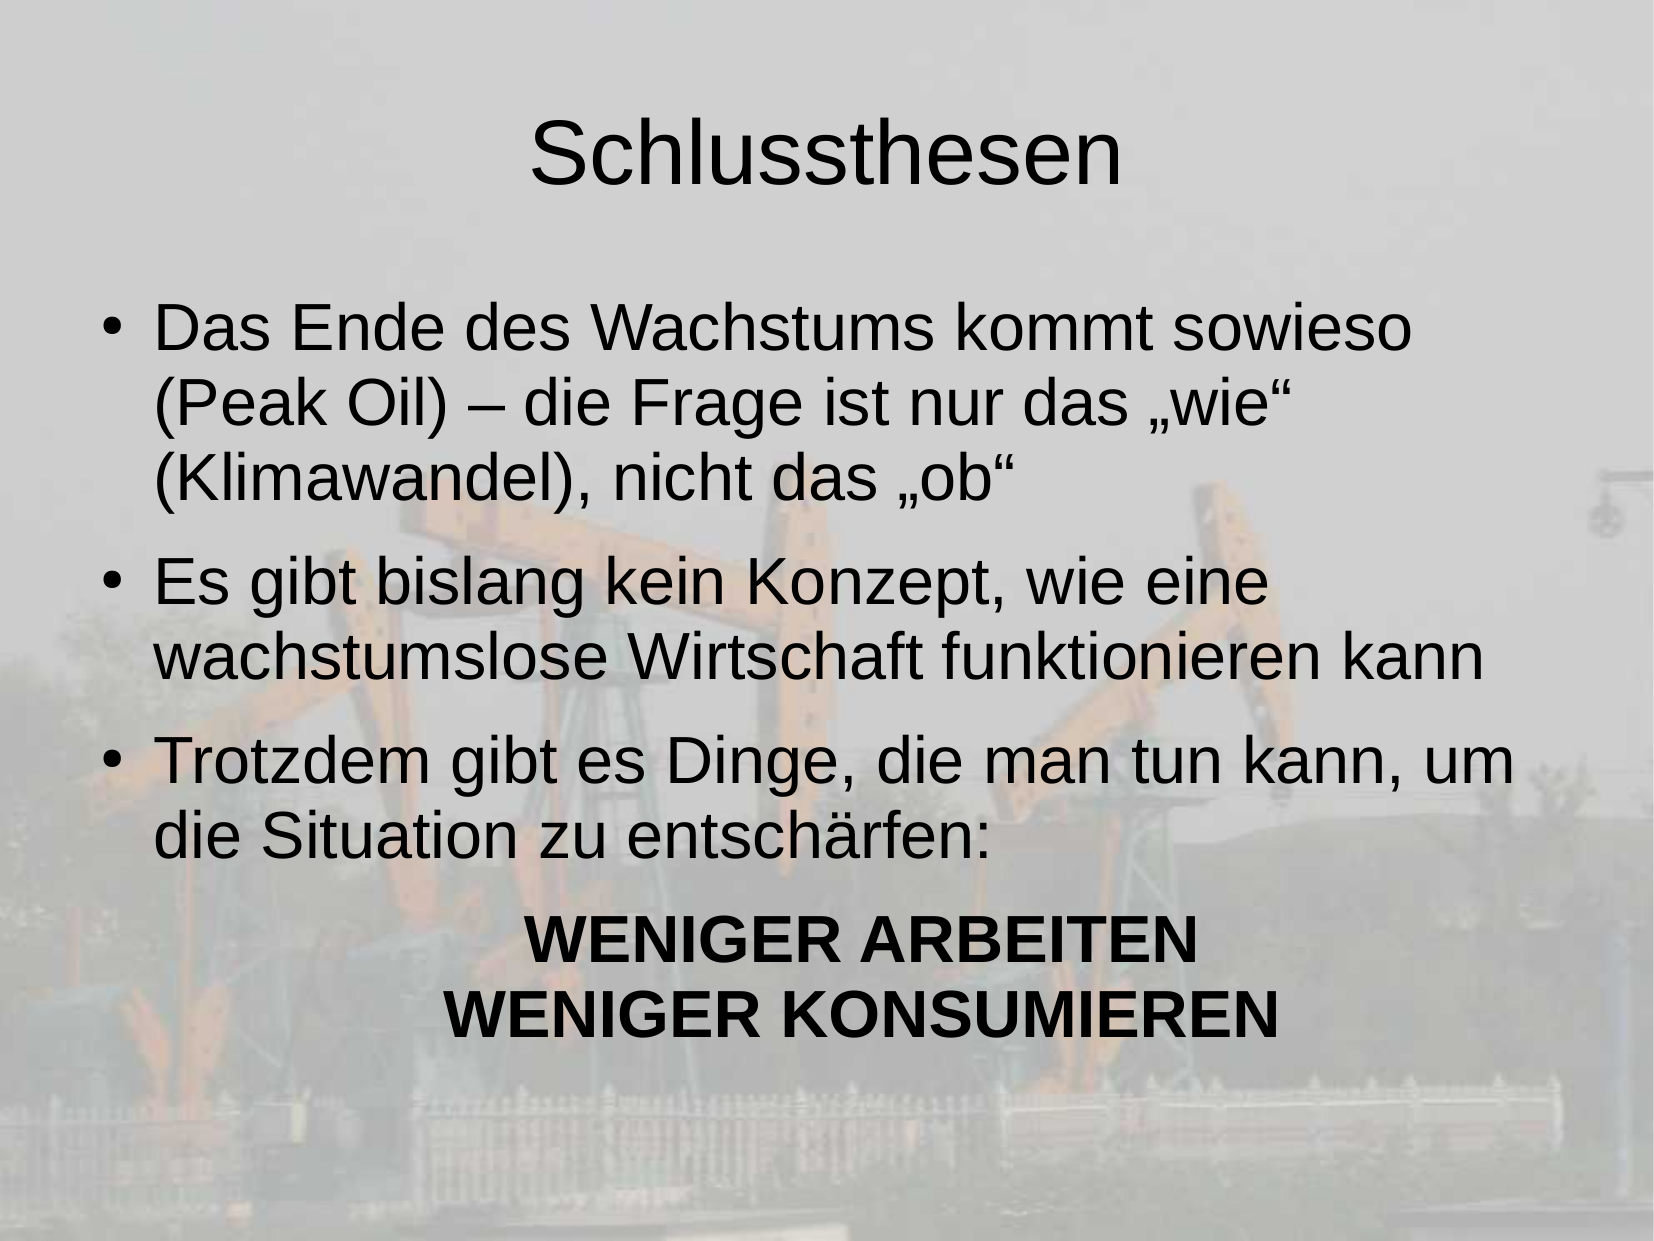

# Schlussthesen
Das Ende des Wachstums kommt sowieso (Peak Oil) – die Frage ist nur das „wie“ (Klimawandel), nicht das „ob“
Es gibt bislang kein Konzept, wie eine wachstumslose Wirtschaft funktionieren kann
Trotzdem gibt es Dinge, die man tun kann, um die Situation zu entschärfen:
WENIGER ARBEITEN
WENIGER KONSUMIEREN